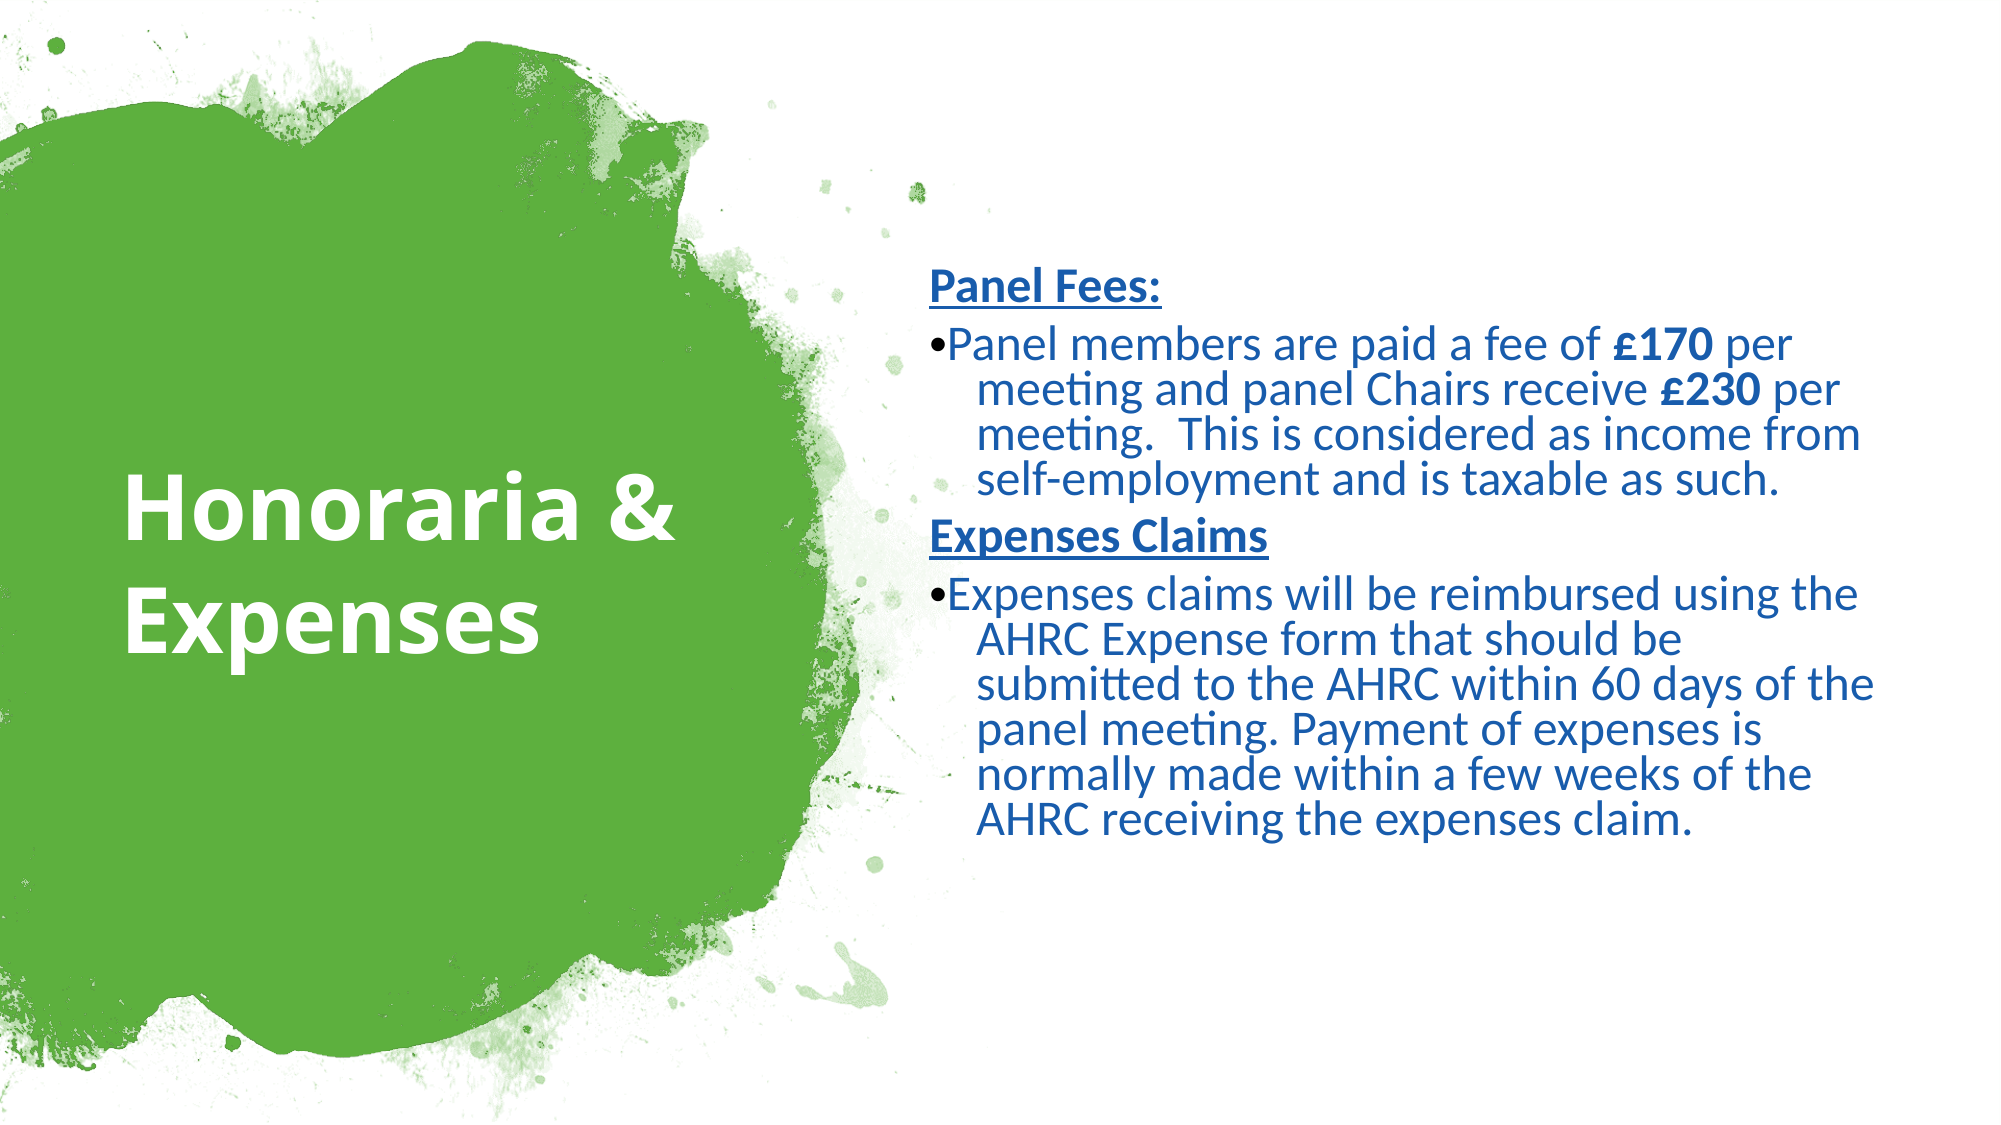

Panel Fees:
Panel members are paid a fee of £170 per meeting and panel Chairs receive £230 per meeting. This is considered as income from self-employment and is taxable as such.
Expenses Claims
Expenses claims will be reimbursed using the AHRC Expense form that should be submitted to the AHRC within 60 days of the panel meeting. Payment of expenses is normally made within a few weeks of the AHRC receiving the expenses claim.
Honoraria & Expenses